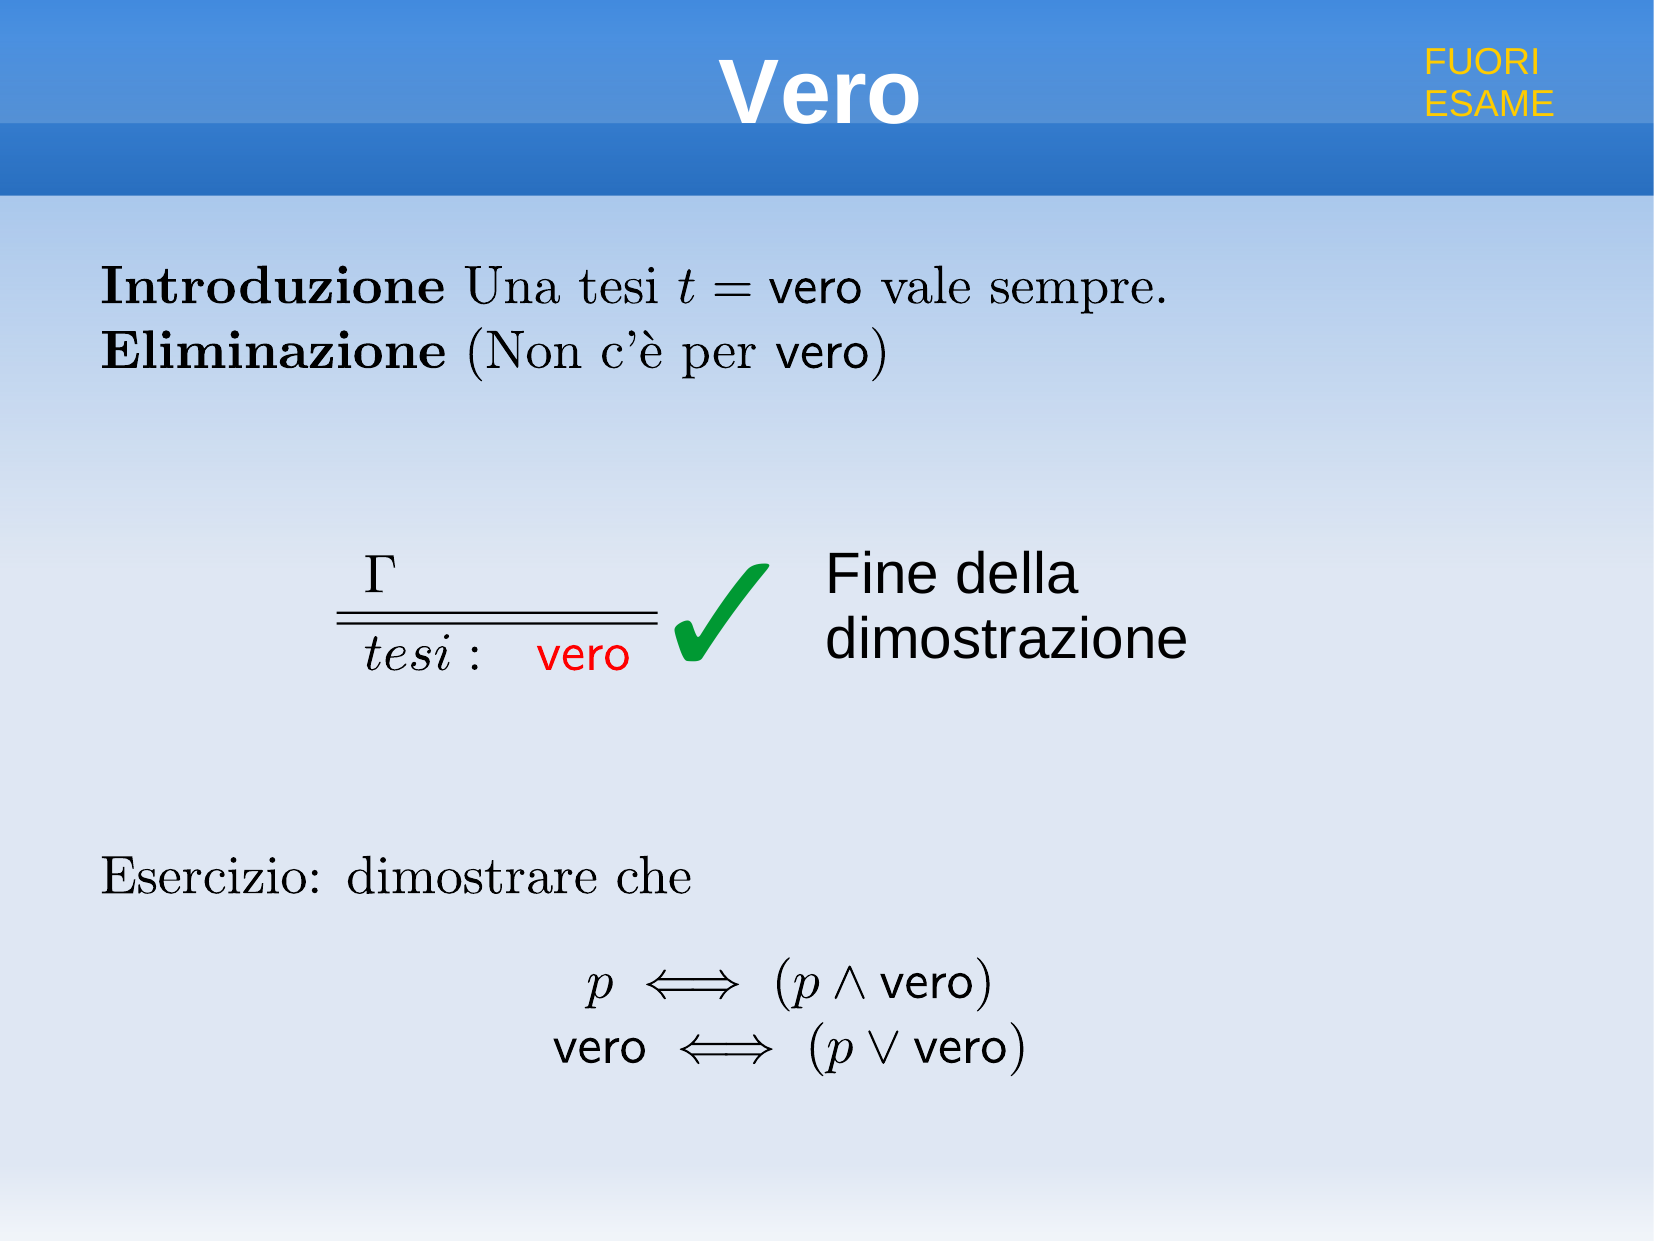

# Vero
FUORI
ESAME
✓
Fine della
dimostrazione